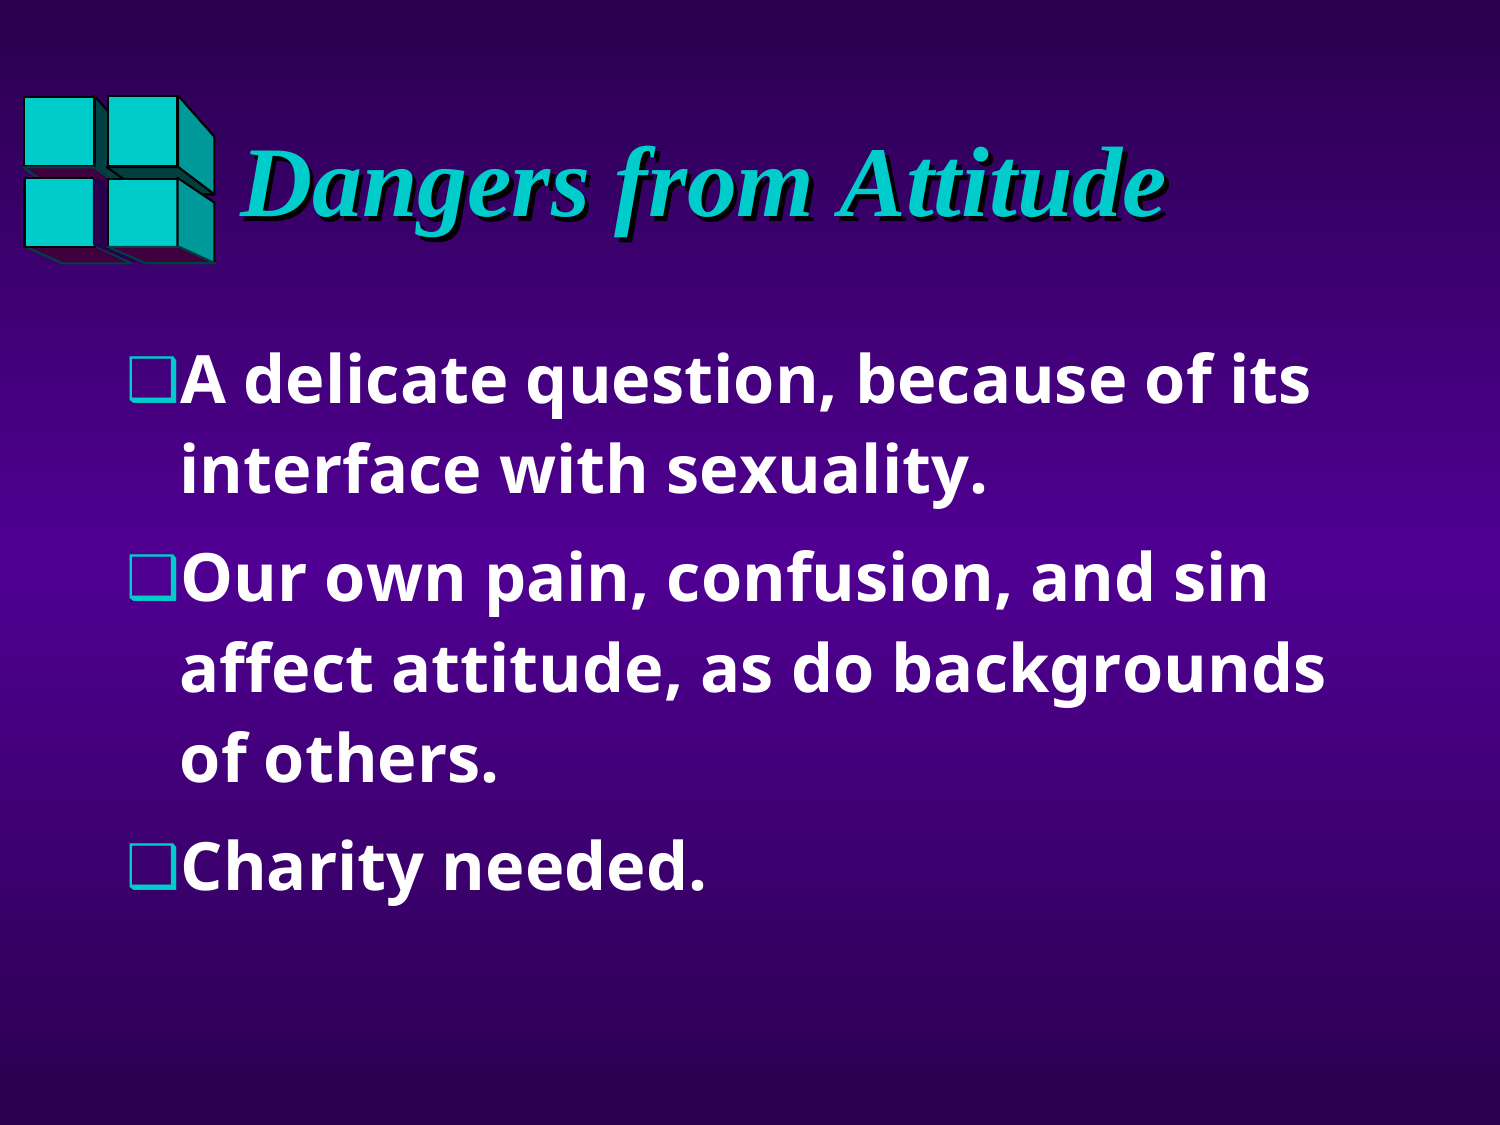

# Dangers from Attitude
A delicate question, because of its interface with sexuality.
Our own pain, confusion, and sin affect attitude, as do backgrounds of others.
Charity needed.